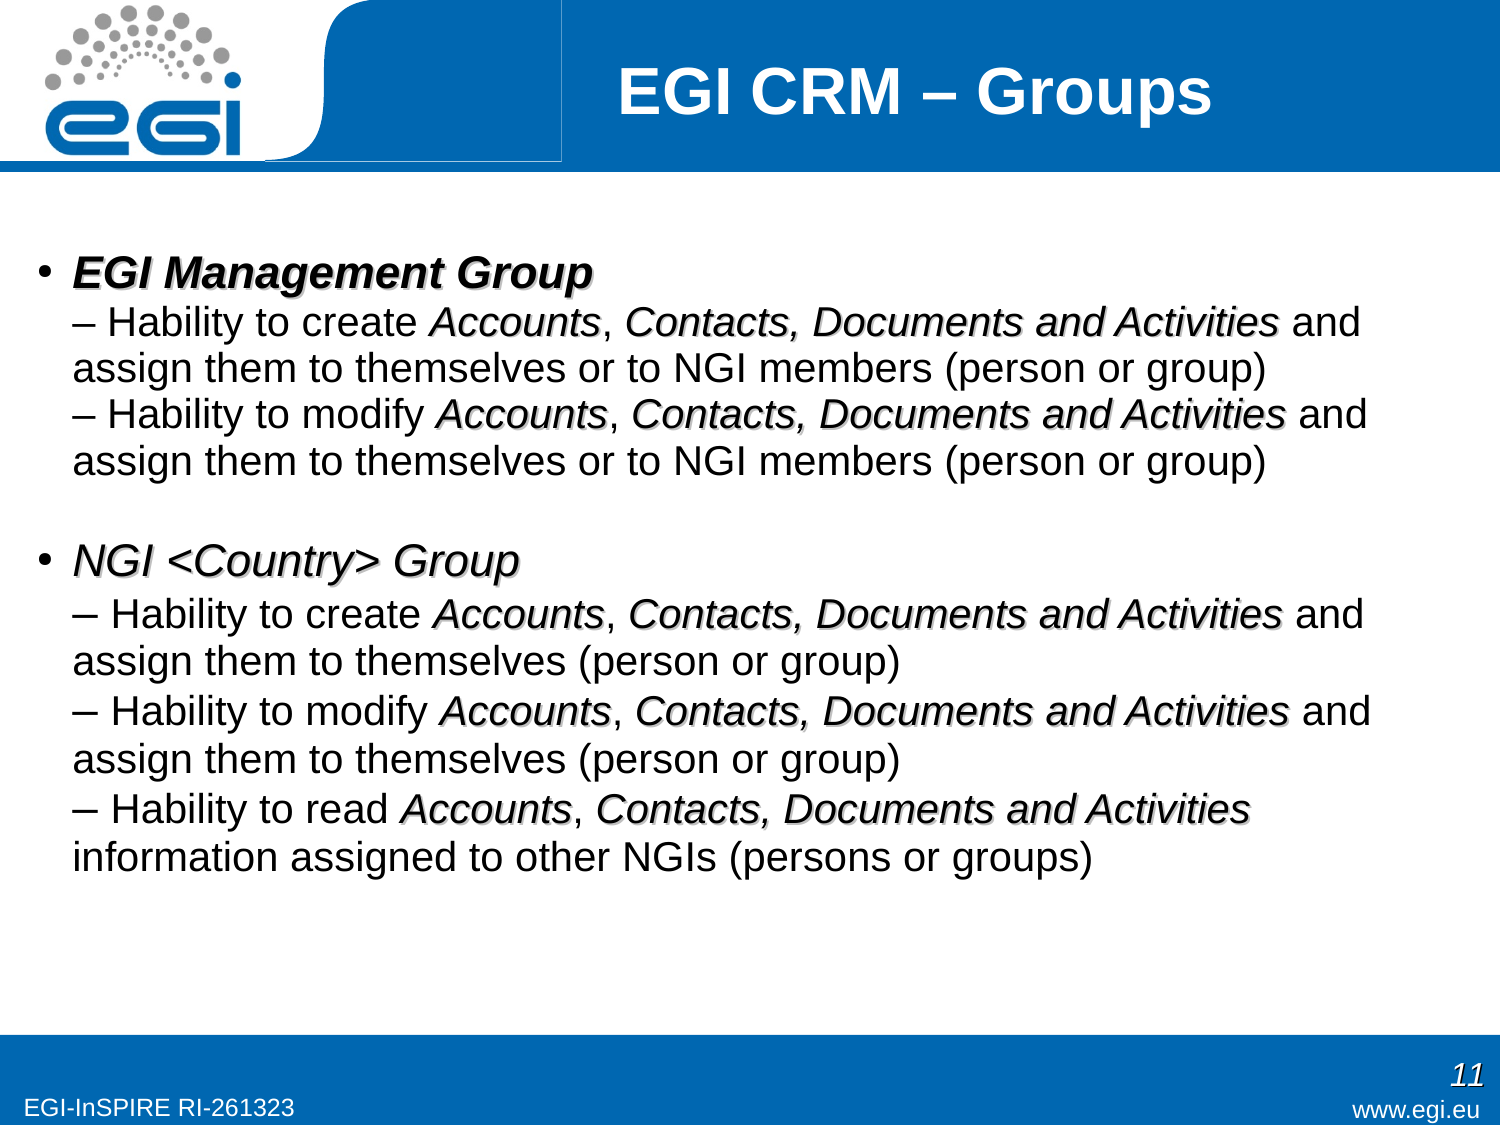

EGI CRM – Groups
EGI Management Group
– Hability to create Accounts, Contacts, Documents and Activities and assign them to themselves or to NGI members (person or group)
– Hability to modify Accounts, Contacts, Documents and Activities and assign them to themselves or to NGI members (person or group)
NGI <Country> Group
– Hability to create Accounts, Contacts, Documents and Activities and assign them to themselves (person or group)
– Hability to modify Accounts, Contacts, Documents and Activities and assign them to themselves (person or group)
– Hability to read Accounts, Contacts, Documents and Activities information assigned to other NGIs (persons or groups)
11